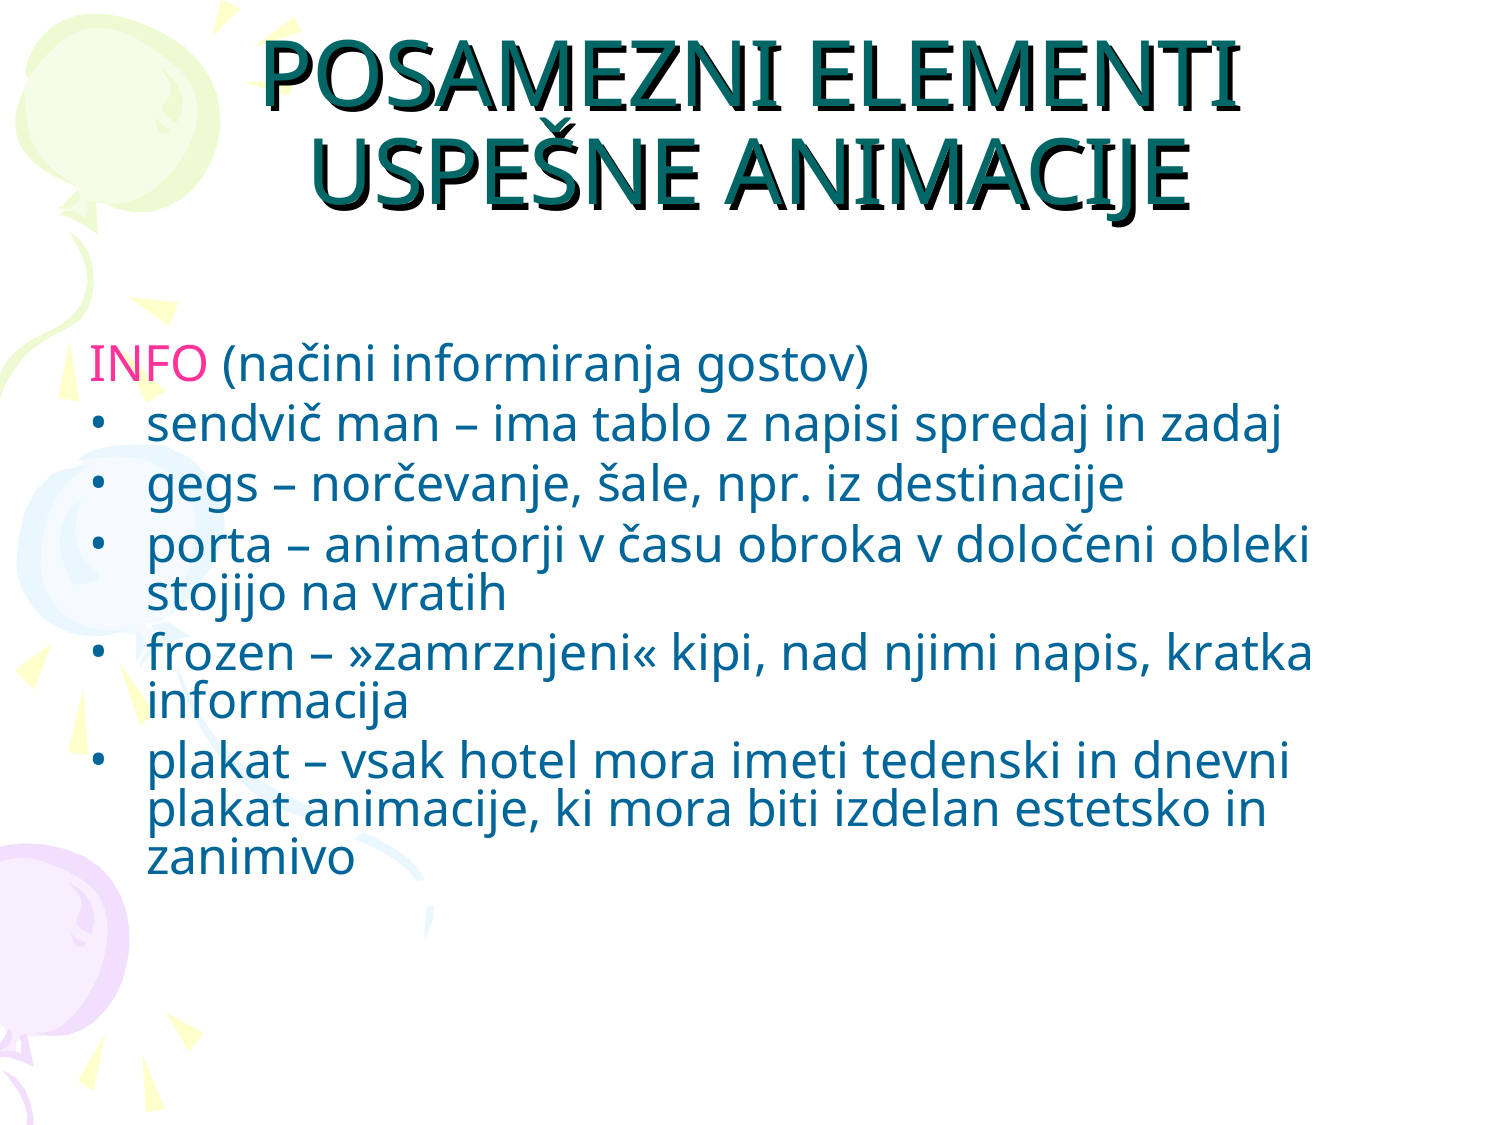

# POSAMEZNI ELEMENTI USPEŠNE ANIMACIJE
INFO (načini informiranja gostov)
sendvič man – ima tablo z napisi spredaj in zadaj
gegs – norčevanje, šale, npr. iz destinacije
porta – animatorji v času obroka v določeni obleki stojijo na vratih
frozen – »zamrznjeni« kipi, nad njimi napis, kratka informacija
plakat – vsak hotel mora imeti tedenski in dnevni plakat animacije, ki mora biti izdelan estetsko in zanimivo